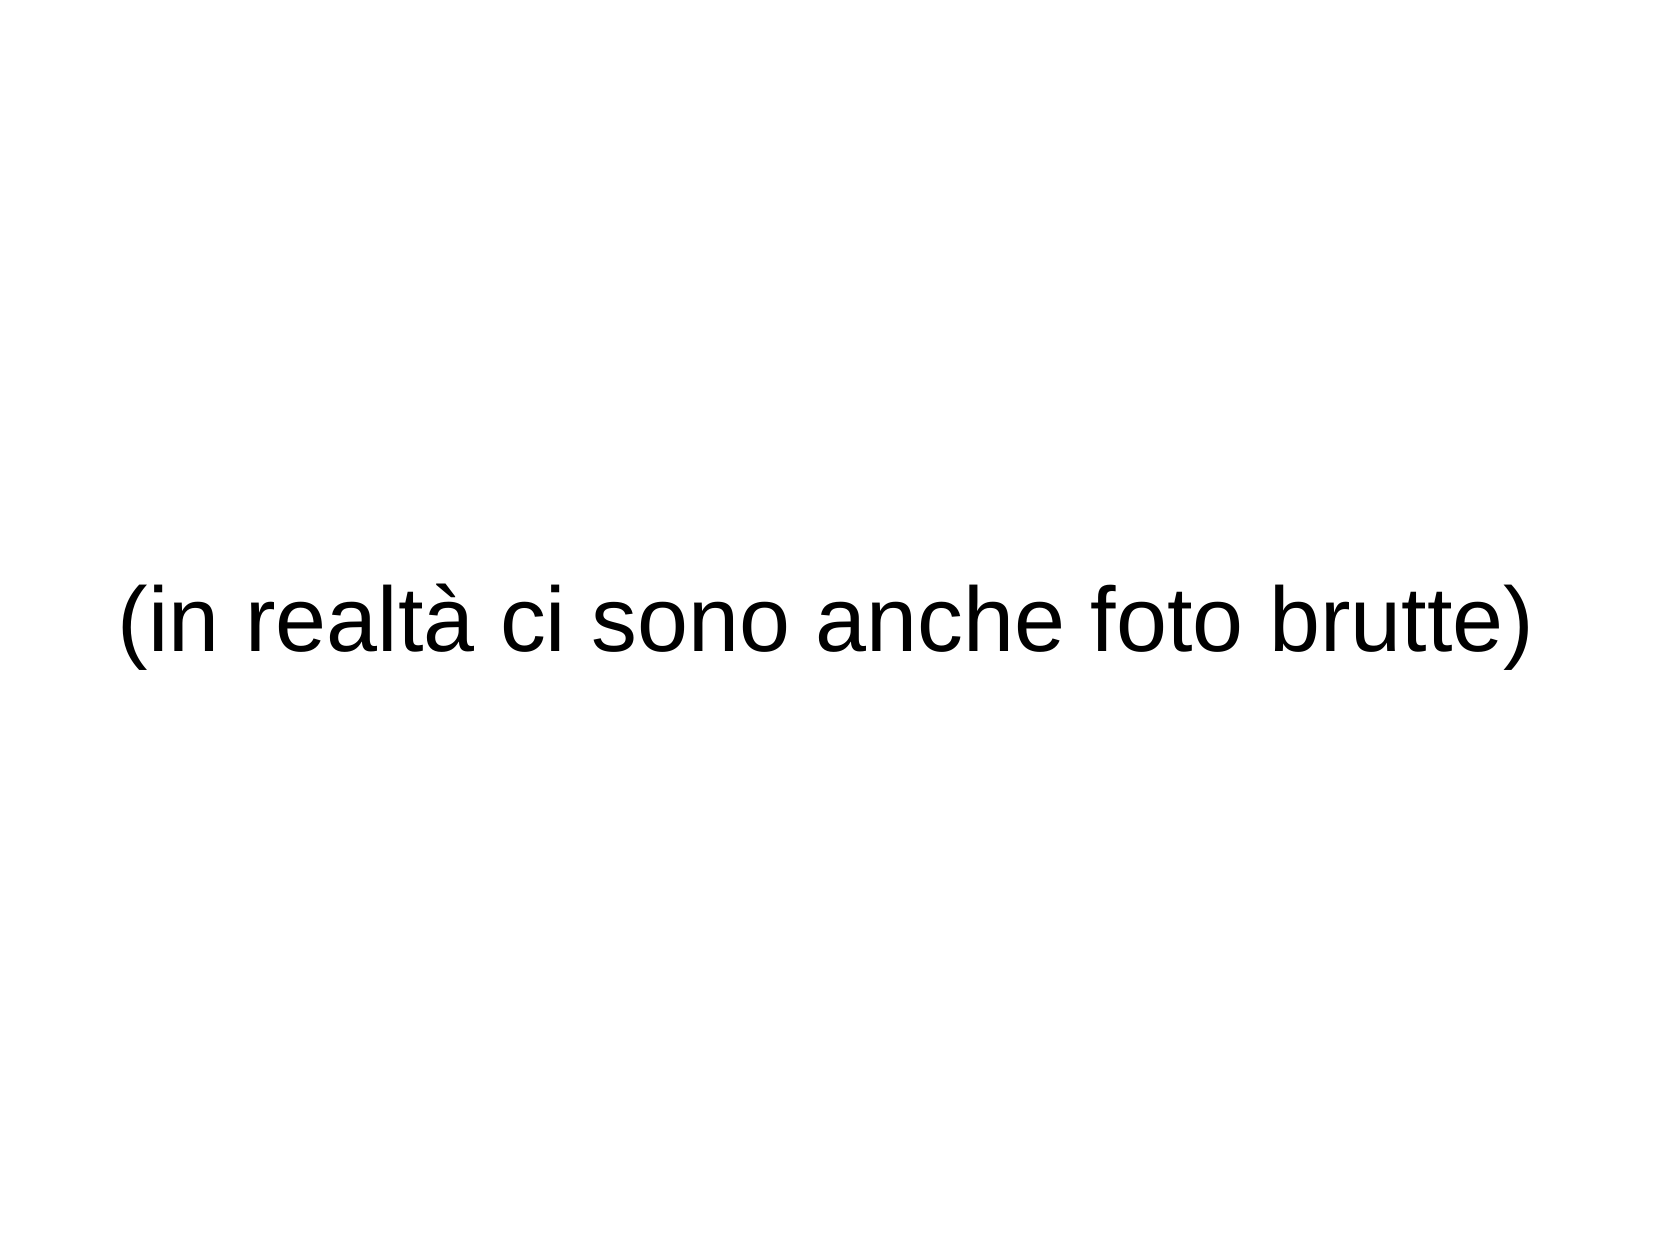

# (in realtà ci sono anche foto brutte)